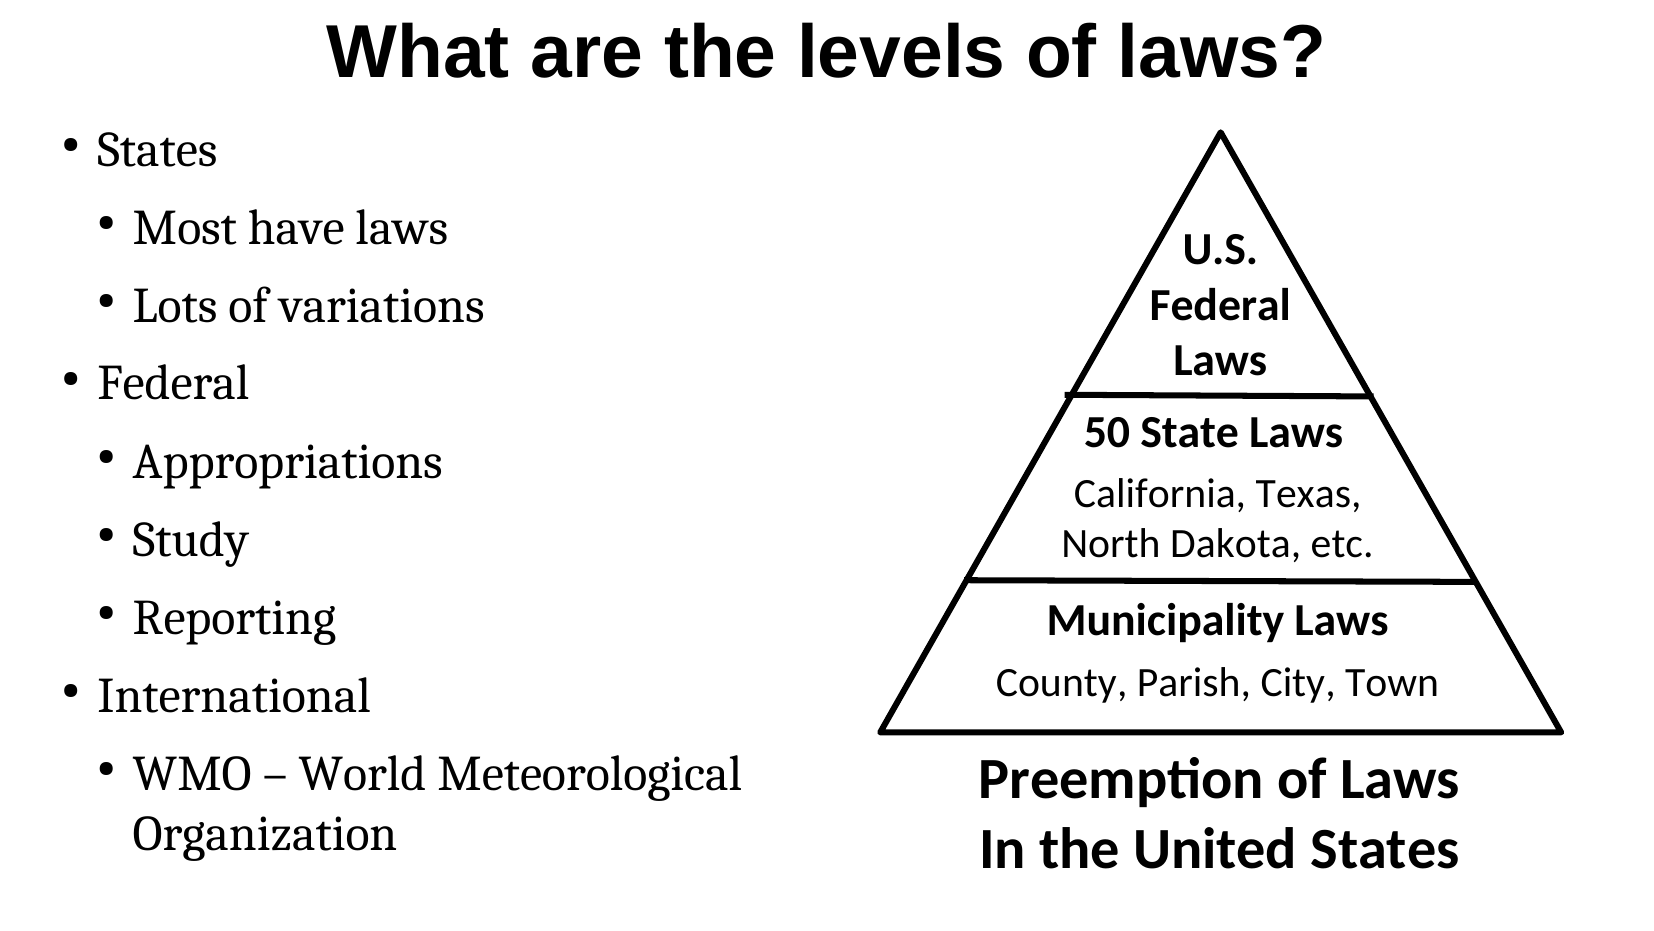

# What are the levels of laws?
States
Most have laws
Lots of variations
Federal
Appropriations
Study
Reporting
International
WMO – World Meteorological Organization
U.S.
Federal
Laws
50 State Laws
California, Texas,
North Dakota, etc.
Municipality Laws
County, Parish, City, Town
Preemption of Laws
In the United States